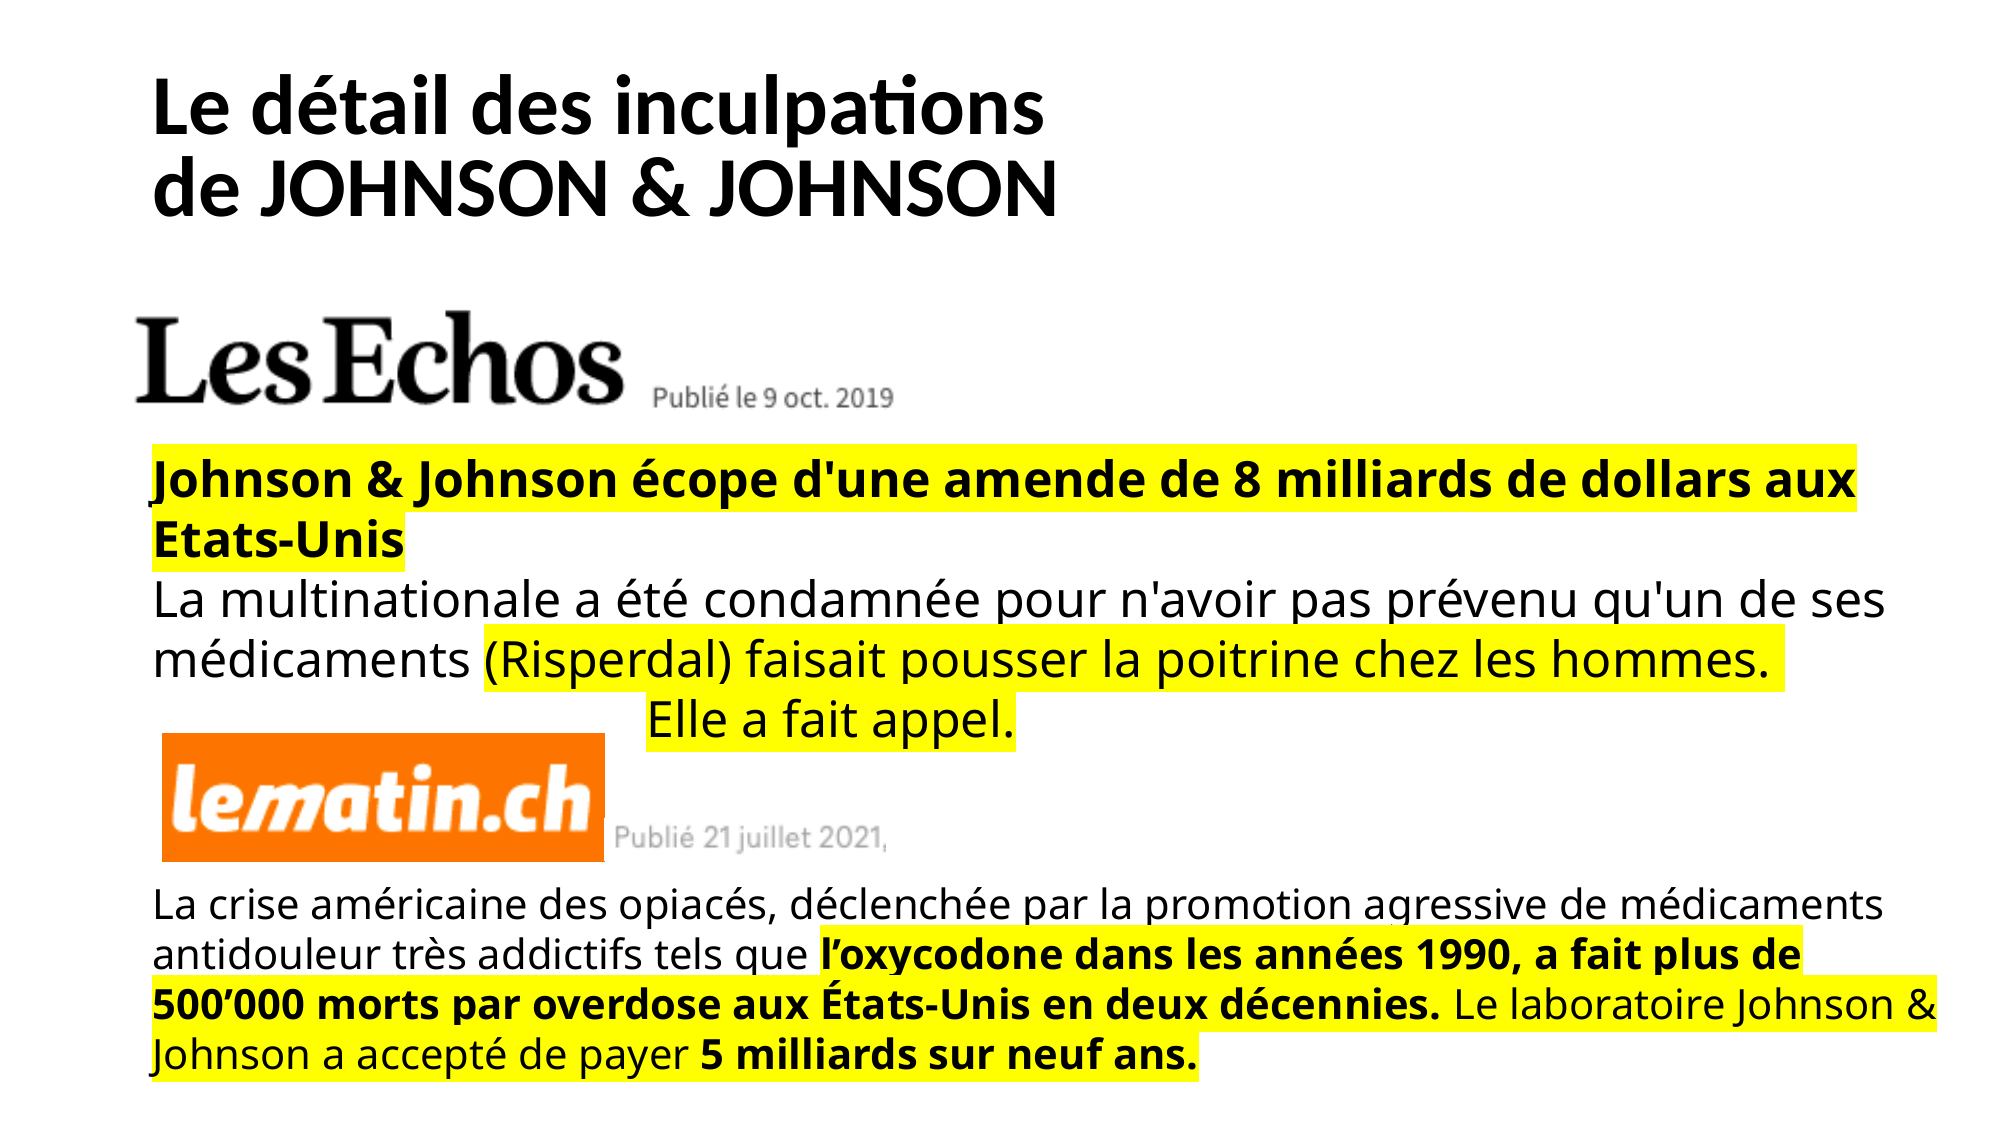

Le détail des inculpations
de JOHNSON & JOHNSON
Johnson & Johnson écope d'une amende de 8 milliards de dollars aux Etats-Unis
La multinationale a été condamnée pour n'avoir pas prévenu qu'un de ses médicaments (Risperdal) faisait pousser la poitrine chez les hommes.
 Elle a fait appel.
La crise américaine des opiacés, déclenchée par la promotion agressive de médicaments antidouleur très addictifs tels que l’oxycodone dans les années 1990, a fait plus de 500’000 morts par overdose aux États-Unis en deux décennies. Le laboratoire Johnson & Johnson a accepté de payer 5 milliards sur neuf ans.